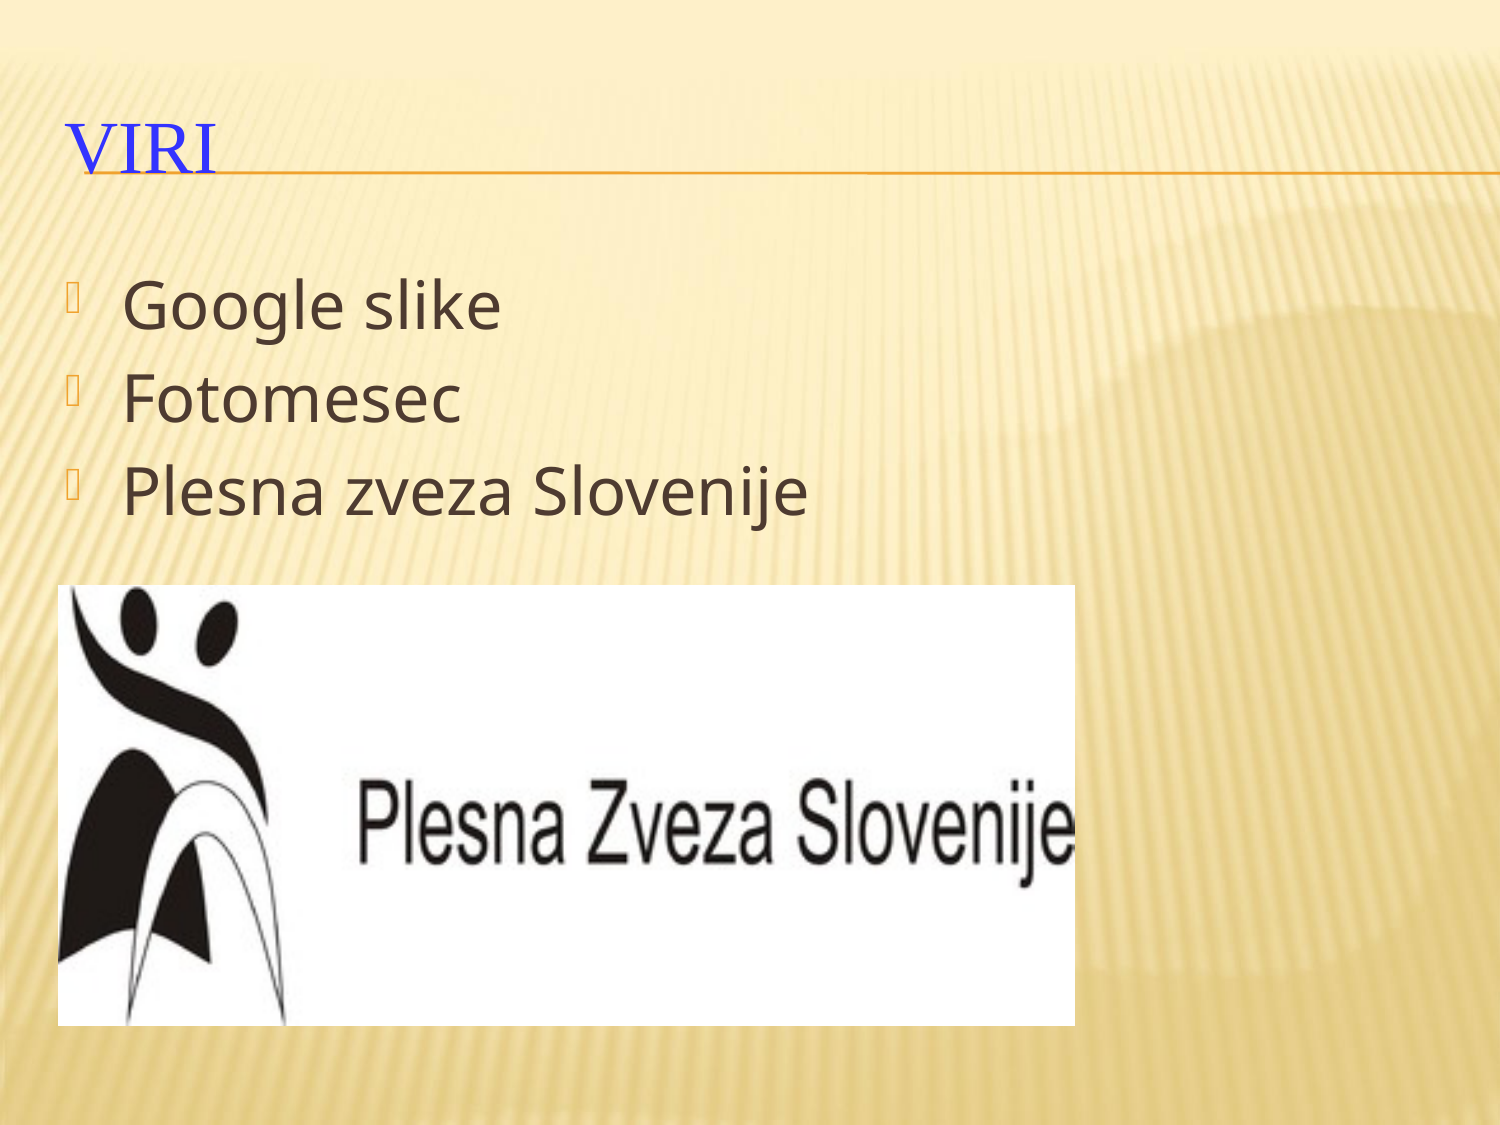

# viri
Google slike
Fotomesec
Plesna zveza Slovenije